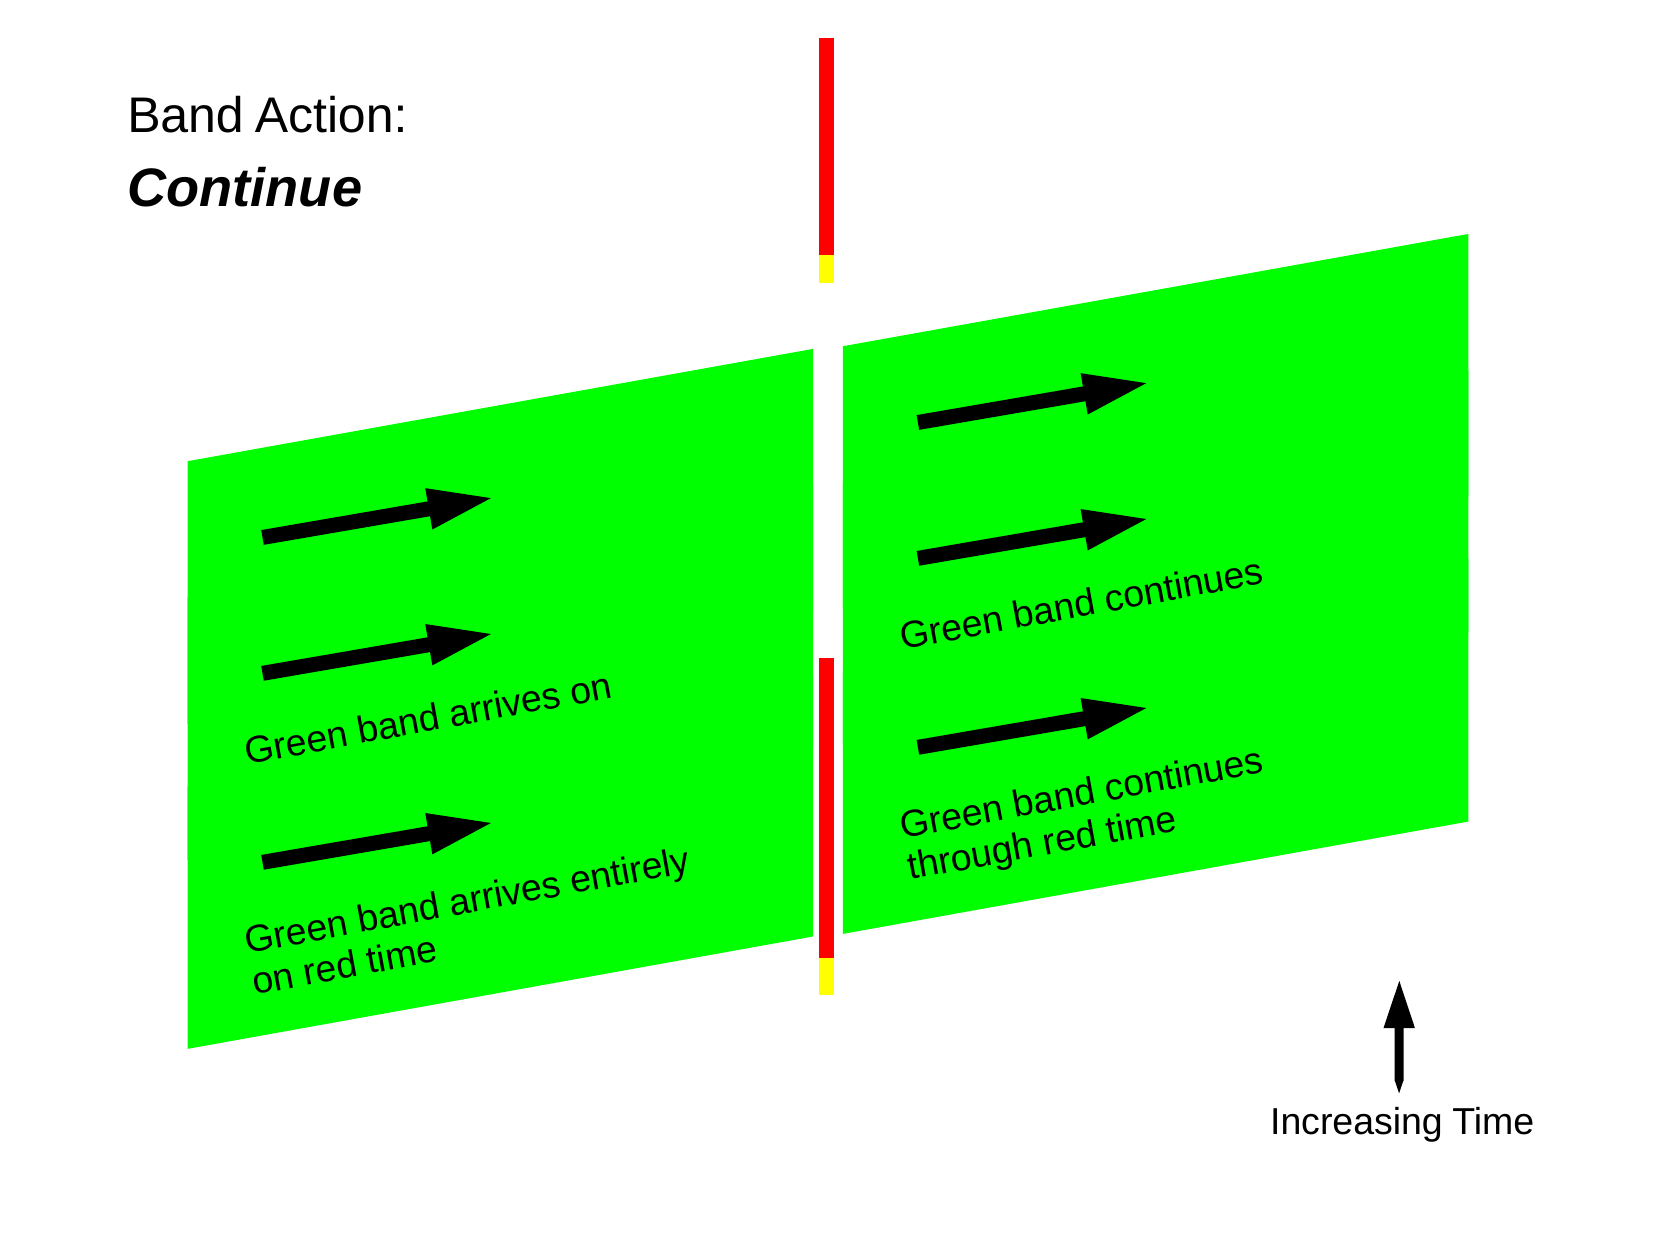

Band Action:
Continue
Green band continues
through green time
Green band arrives entirely
on green time
Green band continues
through red & green times
Green band arrives on
both red & green times
Green band continues
through red time
Green band arrives entirely
on red time
Increasing Time